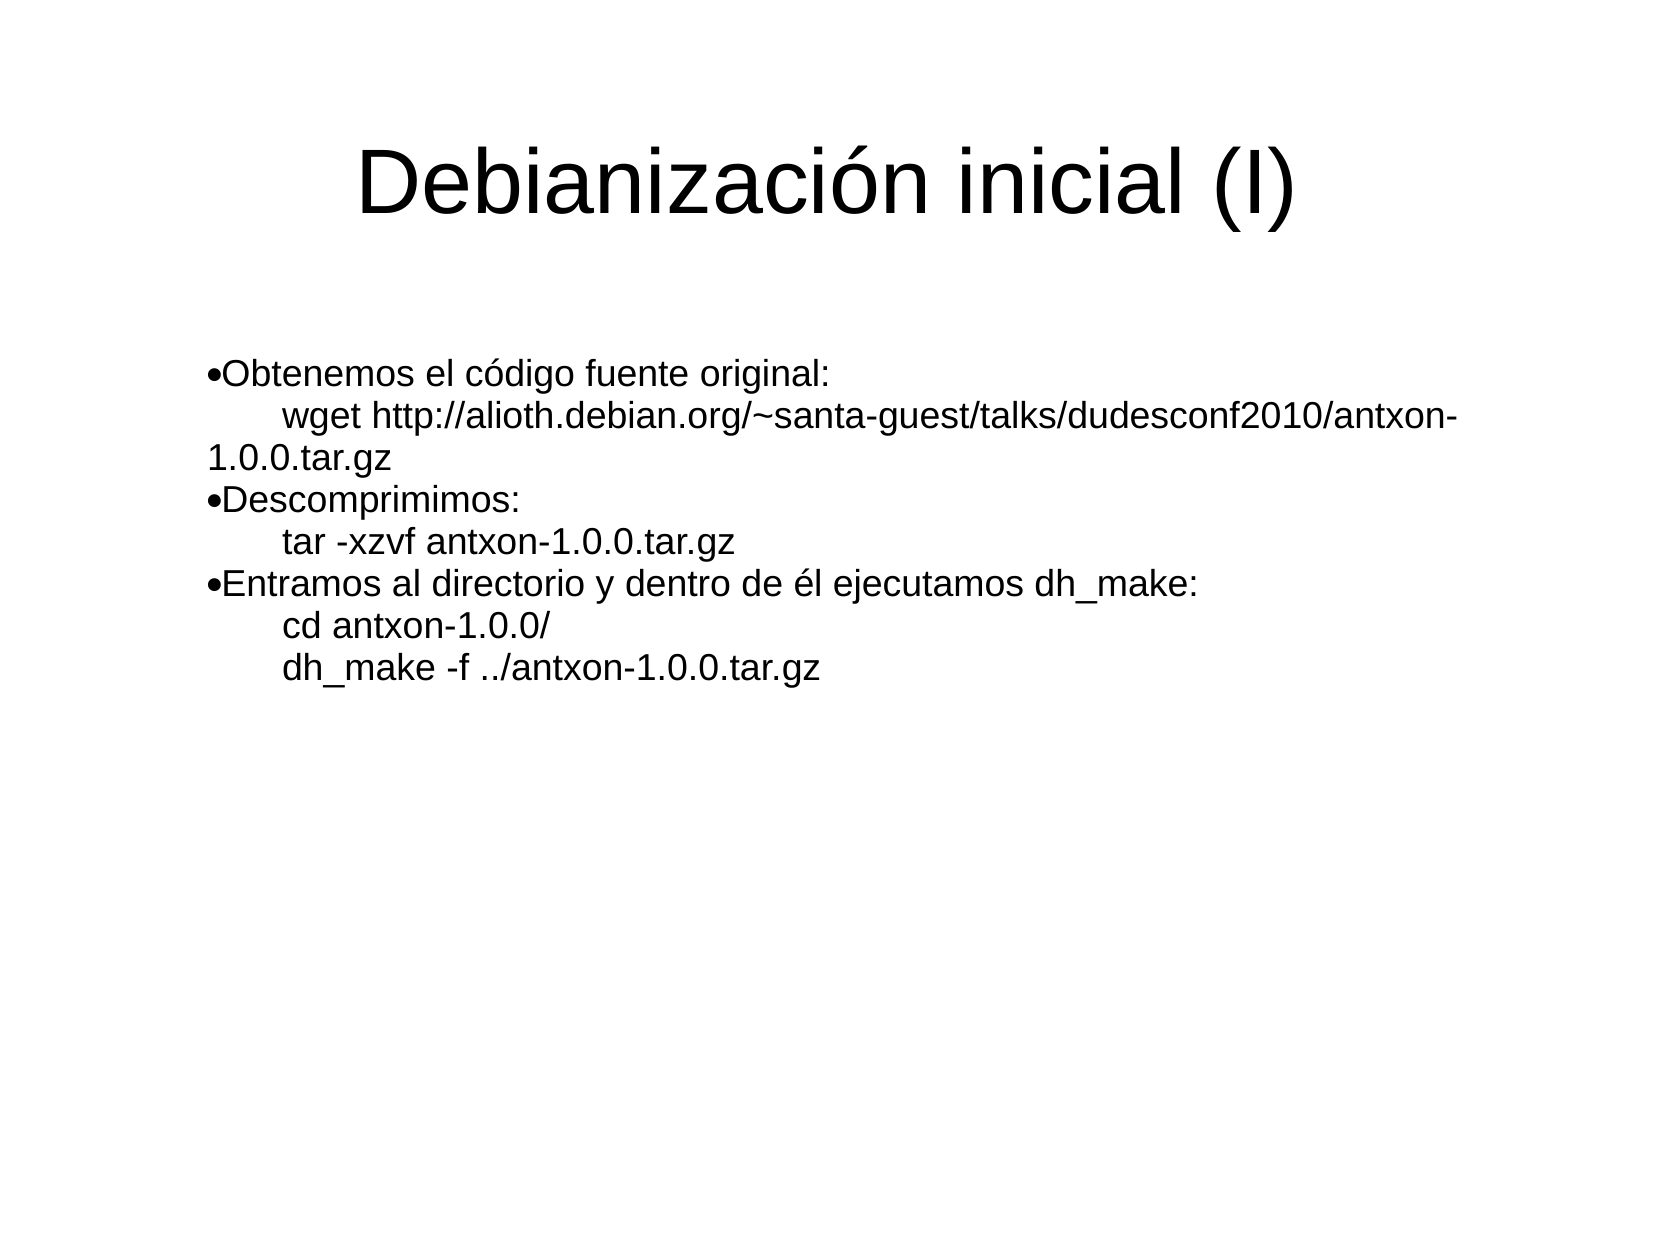

Debianización inicial (I)
Obtenemos el código fuente original:
	wget http://alioth.debian.org/~santa-guest/talks/dudesconf2010/antxon-1.0.0.tar.gz
Descomprimimos:
	tar -xzvf antxon-1.0.0.tar.gz
Entramos al directorio y dentro de él ejecutamos dh_make:
	cd antxon-1.0.0/
	dh_make -f ../antxon-1.0.0.tar.gz